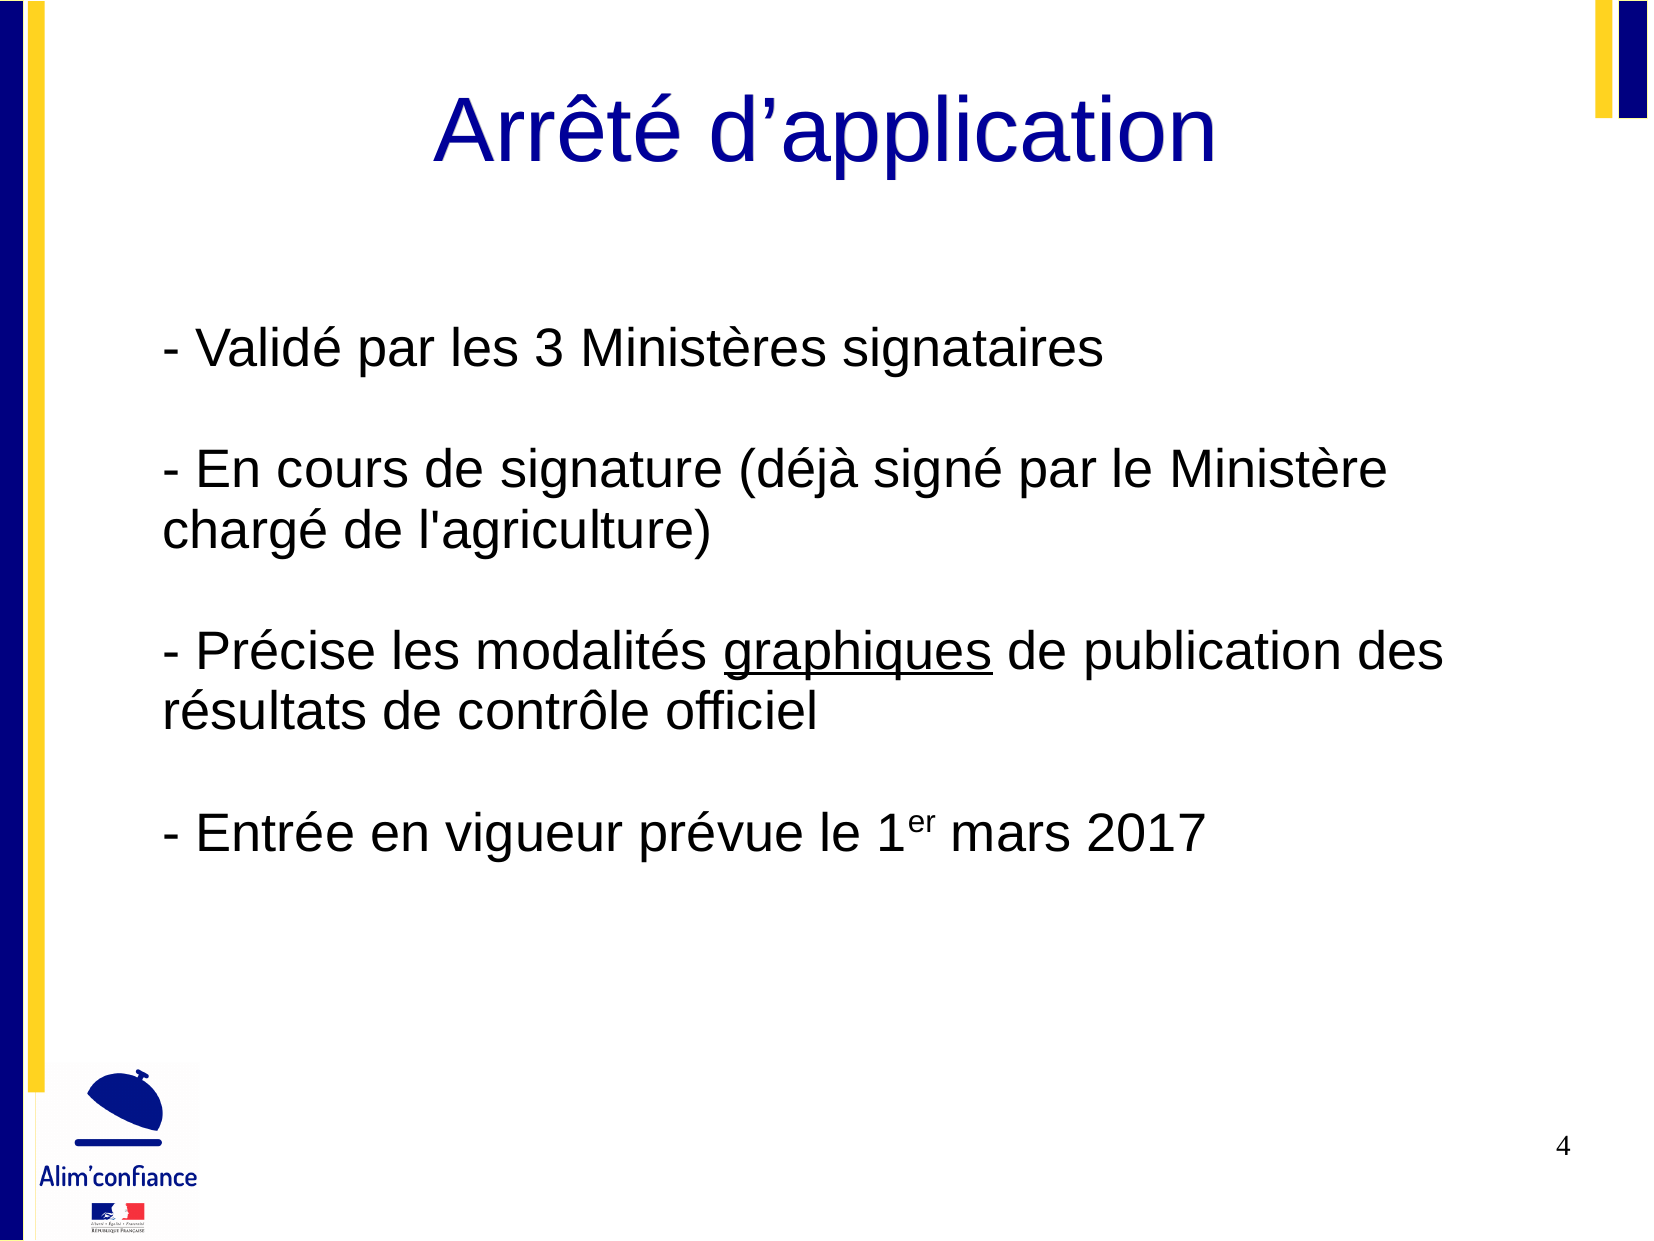

# Arrêté d’application
- Validé par les 3 Ministères signataires
- En cours de signature (déjà signé par le Ministère chargé de l'agriculture)
- Précise les modalités graphiques de publication des résultats de contrôle officiel
- Entrée en vigueur prévue le 1er mars 2017
4